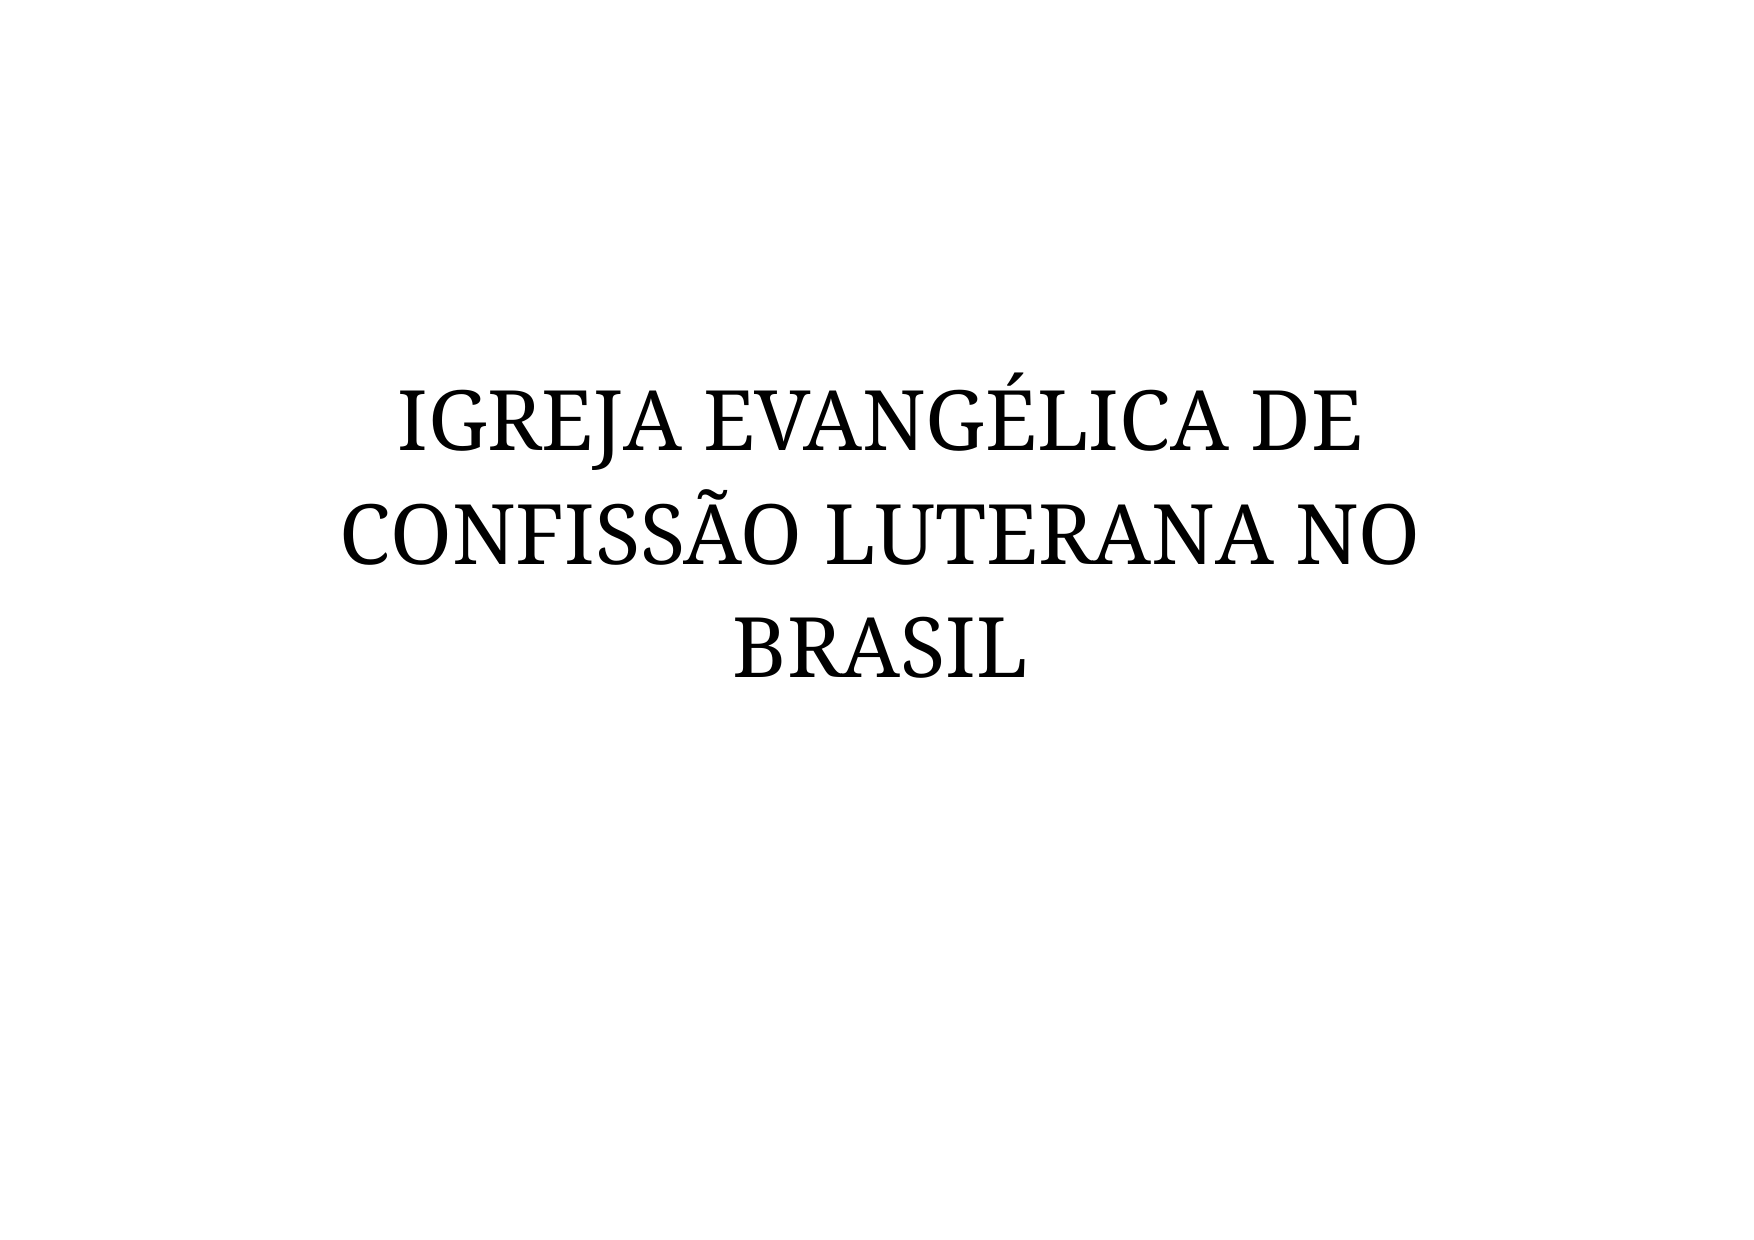

IGREJA EVANGÉLICA DE CONFISSÃO LUTERANA NO BRASIL